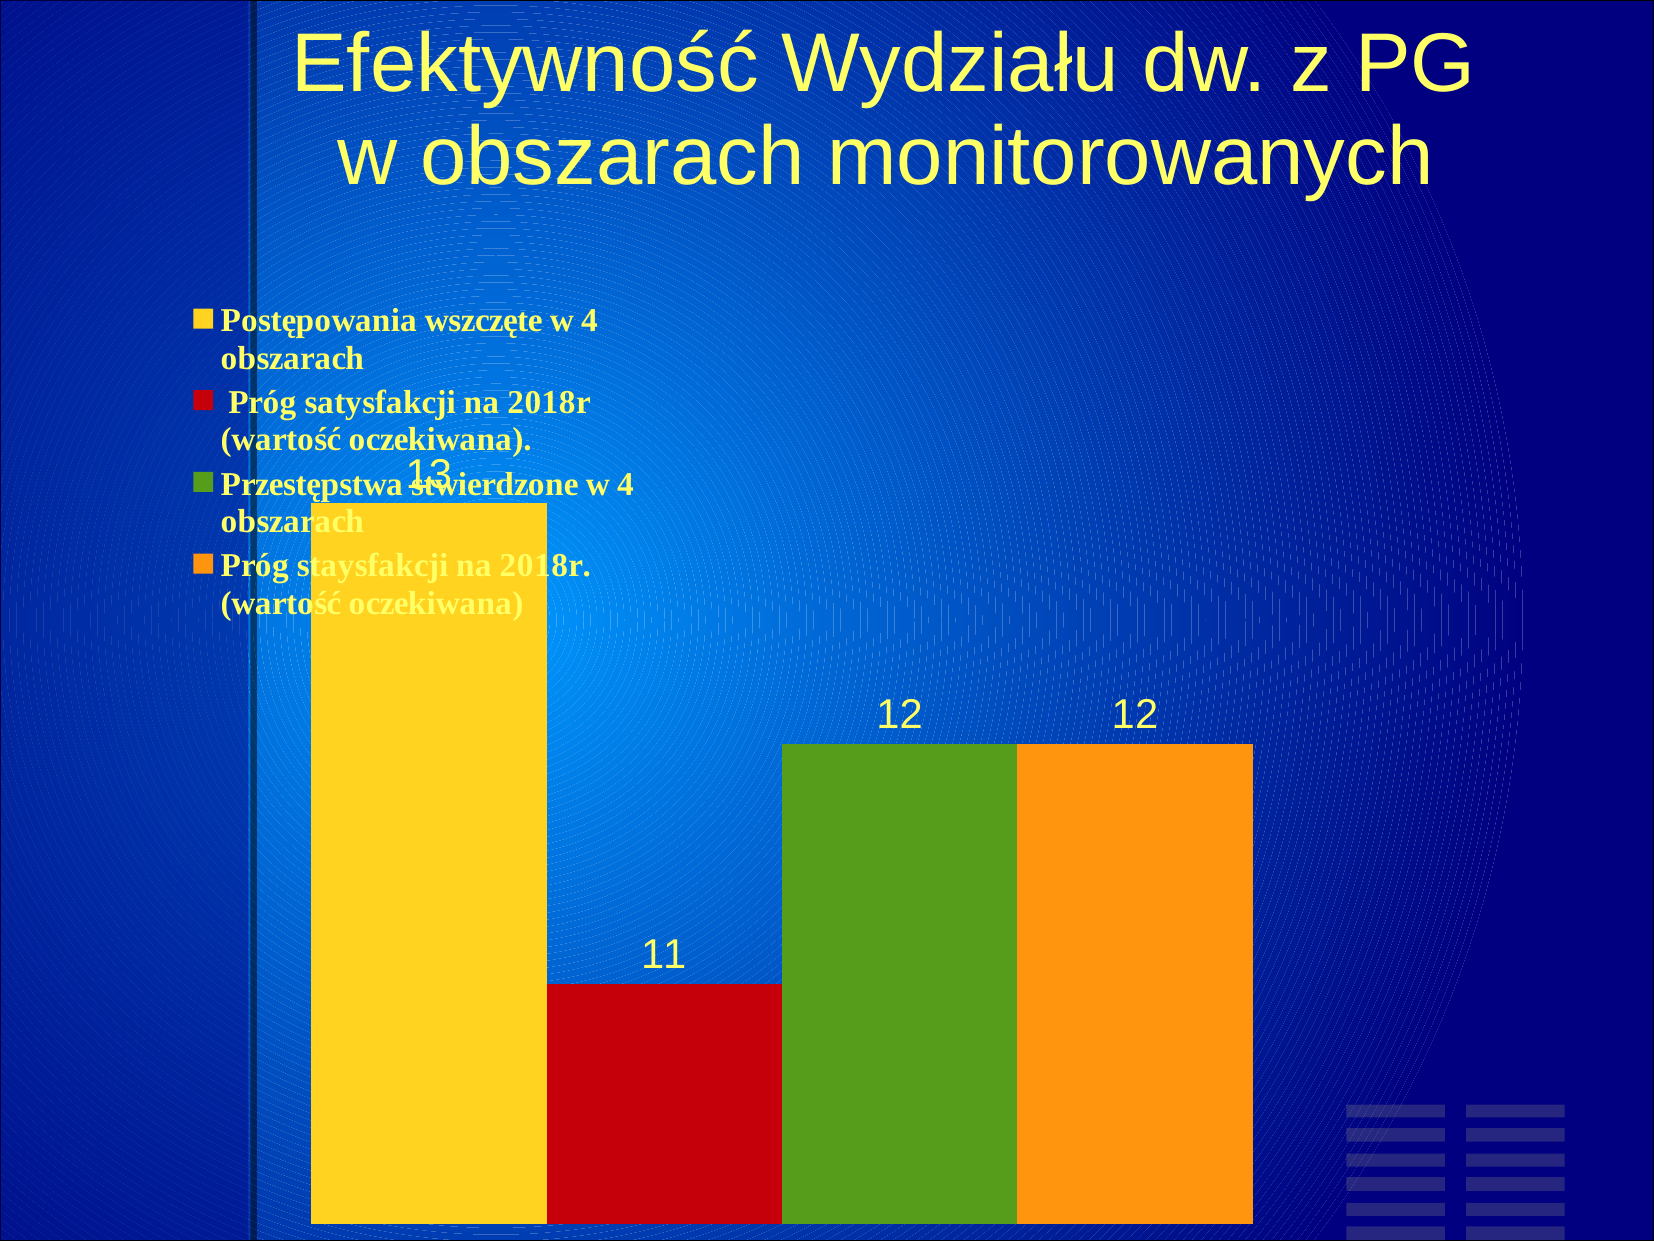

# Efektywność Wydziału dw. z PG w obszarach monitorowanych
### Chart
| Category | Postępowania wszczęte w 4 obszarach | Próg satysfakcji na 2018r (wartość oczekiwana). | Przestępstwa stwierdzone w 4 obszarach | Próg staysfakcji na 2018r. (wartość oczekiwana) |
|---|---|---|---|---|
| None | 13.0 | 11.0 | 12.0 | 12.0 |